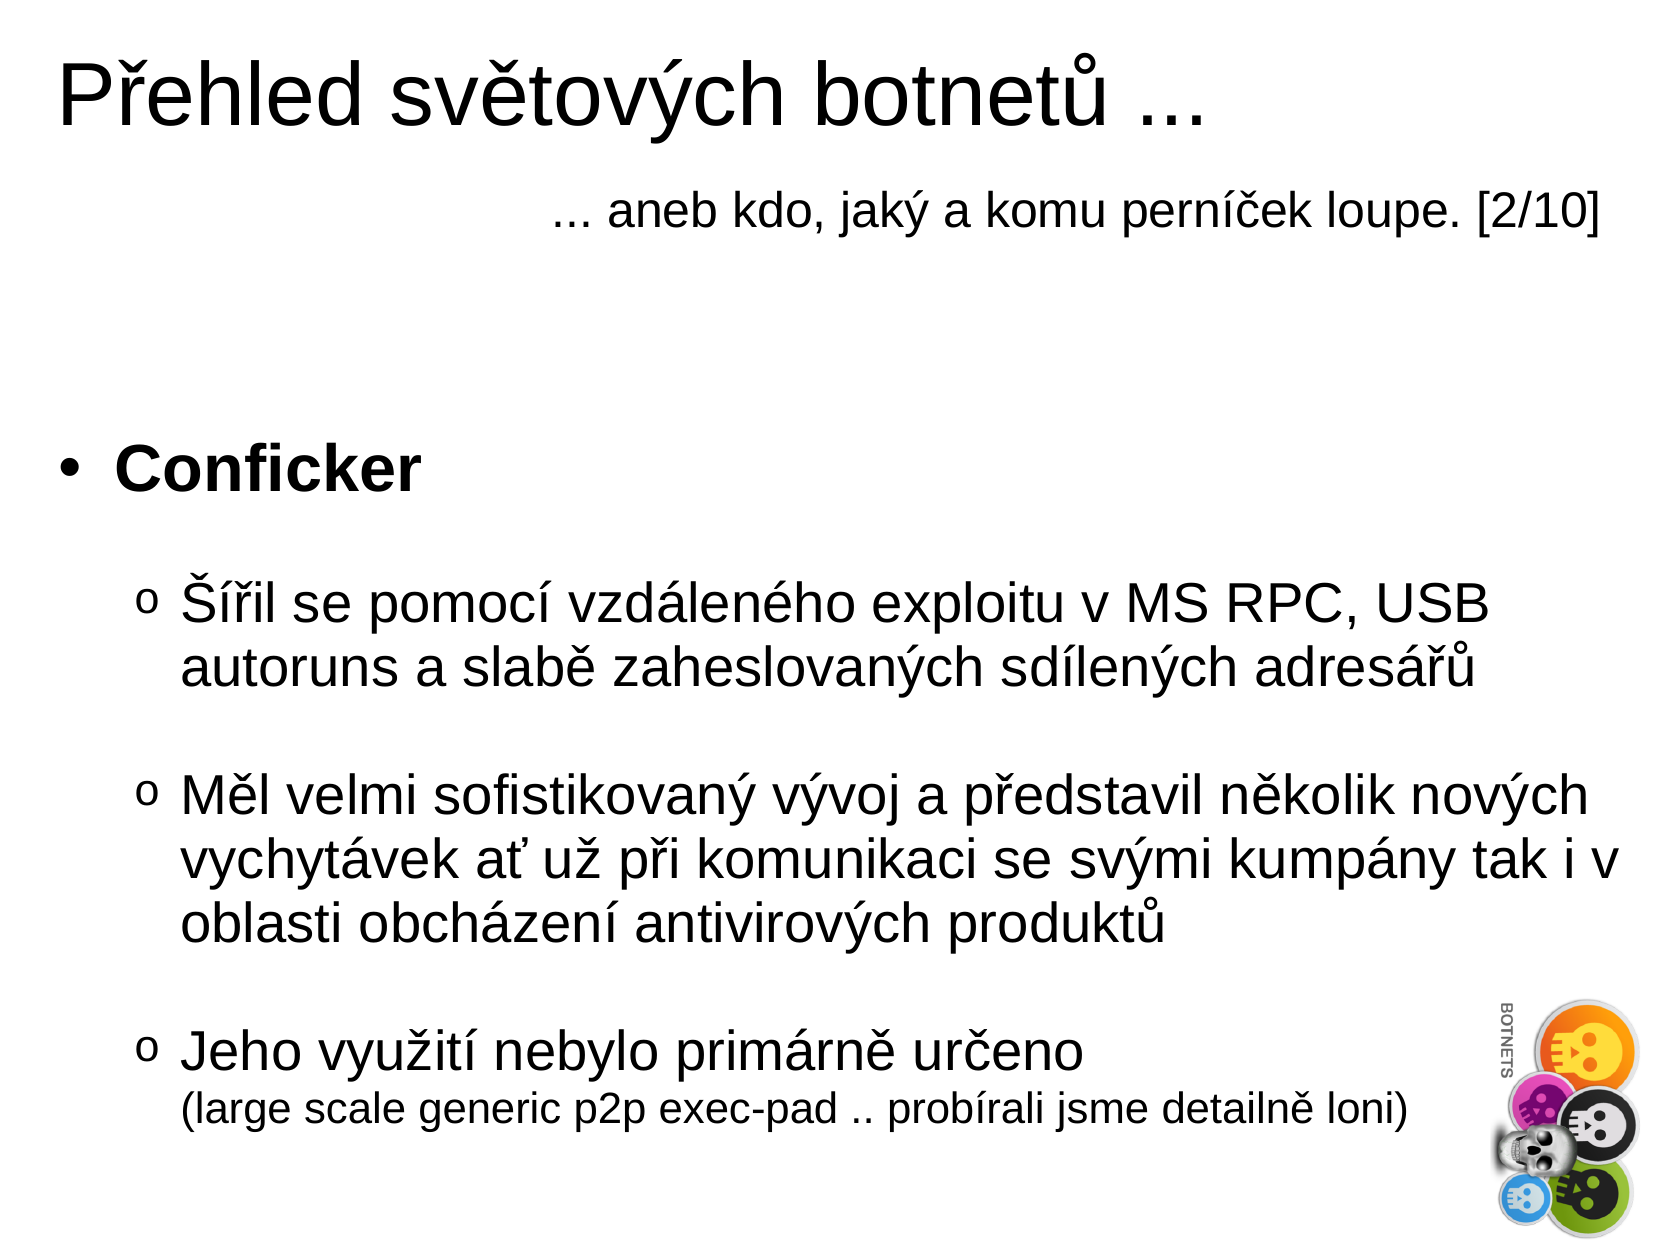

# Přehled světových botnetů ... ... aneb kdo, jaký a komu perníček loupe. [2/10]
Conficker
Šířil se pomocí vzdáleného exploitu v MS RPC, USB autoruns a slabě zaheslovaných sdílených adresářů
Měl velmi sofistikovaný vývoj a představil několik nových vychytávek ať už při komunikaci se svými kumpány tak i v oblasti obcházení antivirových produktů
Jeho využití nebylo primárně určeno
(large scale generic p2p exec-pad .. probírali jsme detailně loni)